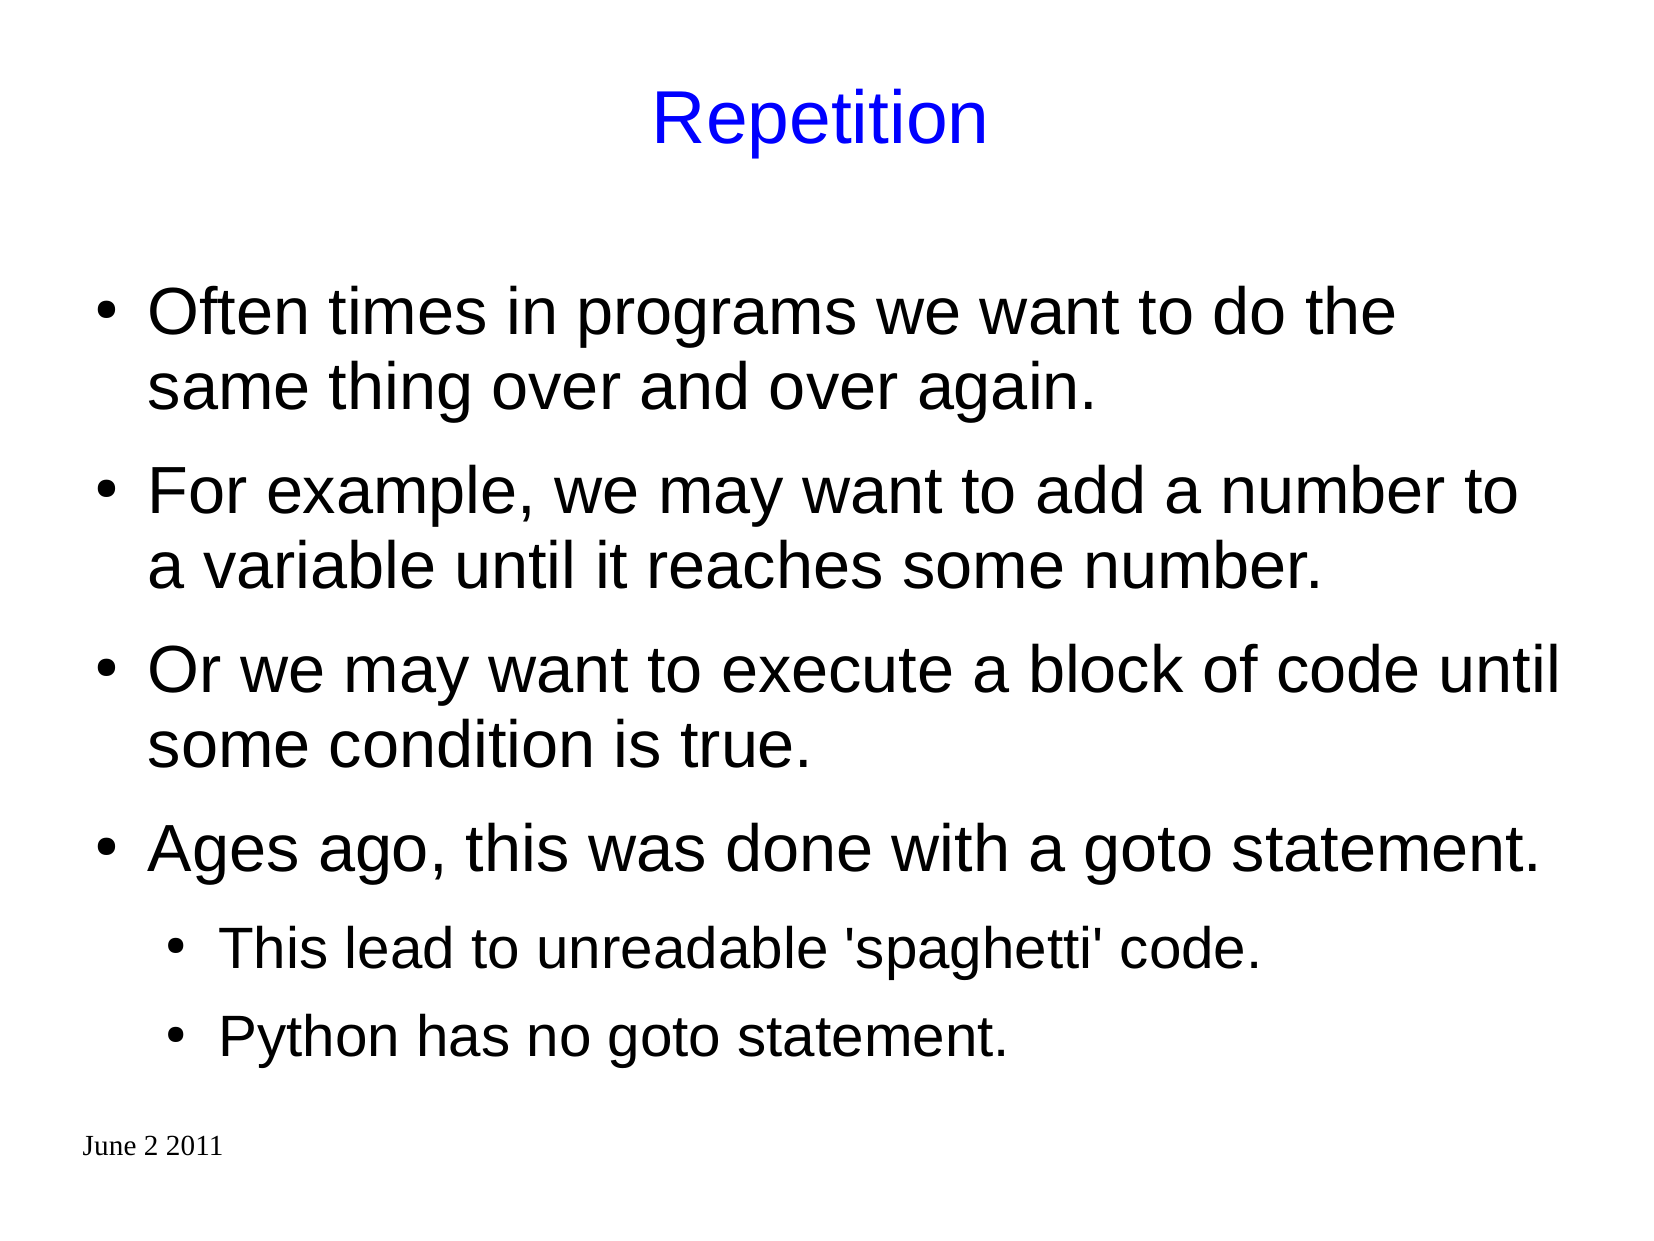

# Repetition
Often times in programs we want to do the same thing over and over again.
For example, we may want to add a number to a variable until it reaches some number.
Or we may want to execute a block of code until some condition is true.
Ages ago, this was done with a goto statement.
This lead to unreadable 'spaghetti' code.
Python has no goto statement.
June 2 2011